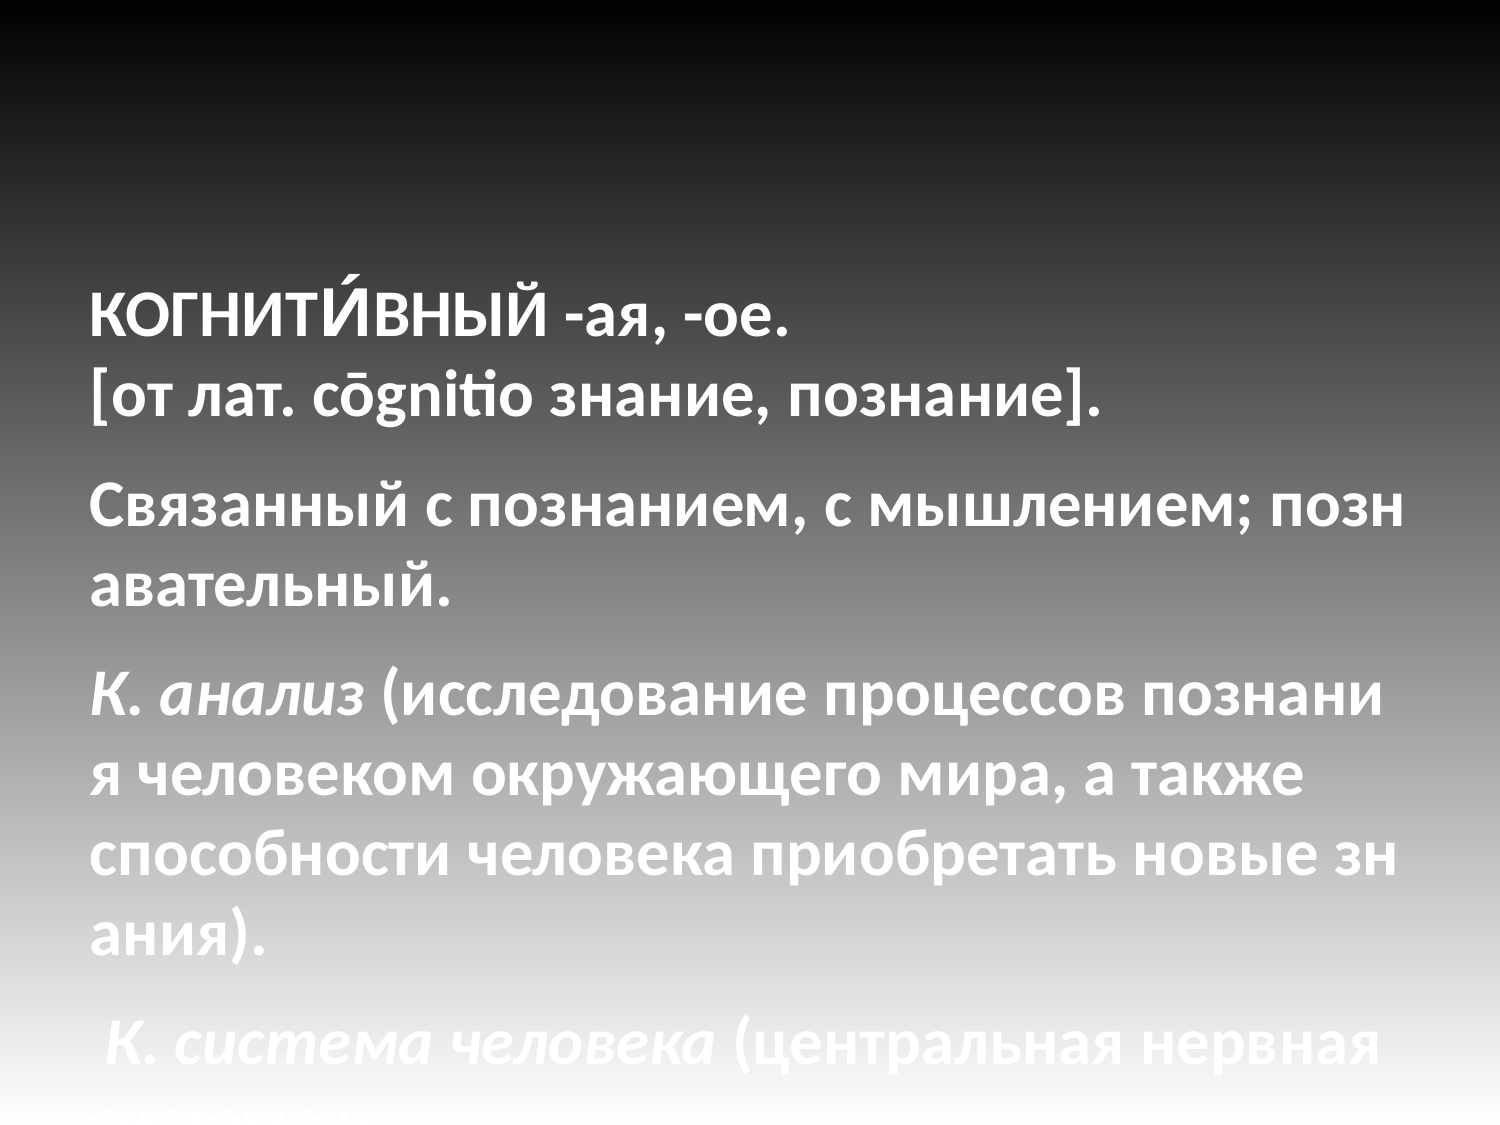

#
КОГНИТИ́ВНЫЙ -ая, -ое. [от лат. cōgnitio знание, познание].
Связанный с познанием, с мышлением; познавательный.
К. анализ (исследование процессов познания человеком окружающего мира, а также способности человека приобретать новые знания).
 К. система человека (центральная нервная система и органы чувств, с помощью которых человек познает окружающий мир и самого себя).